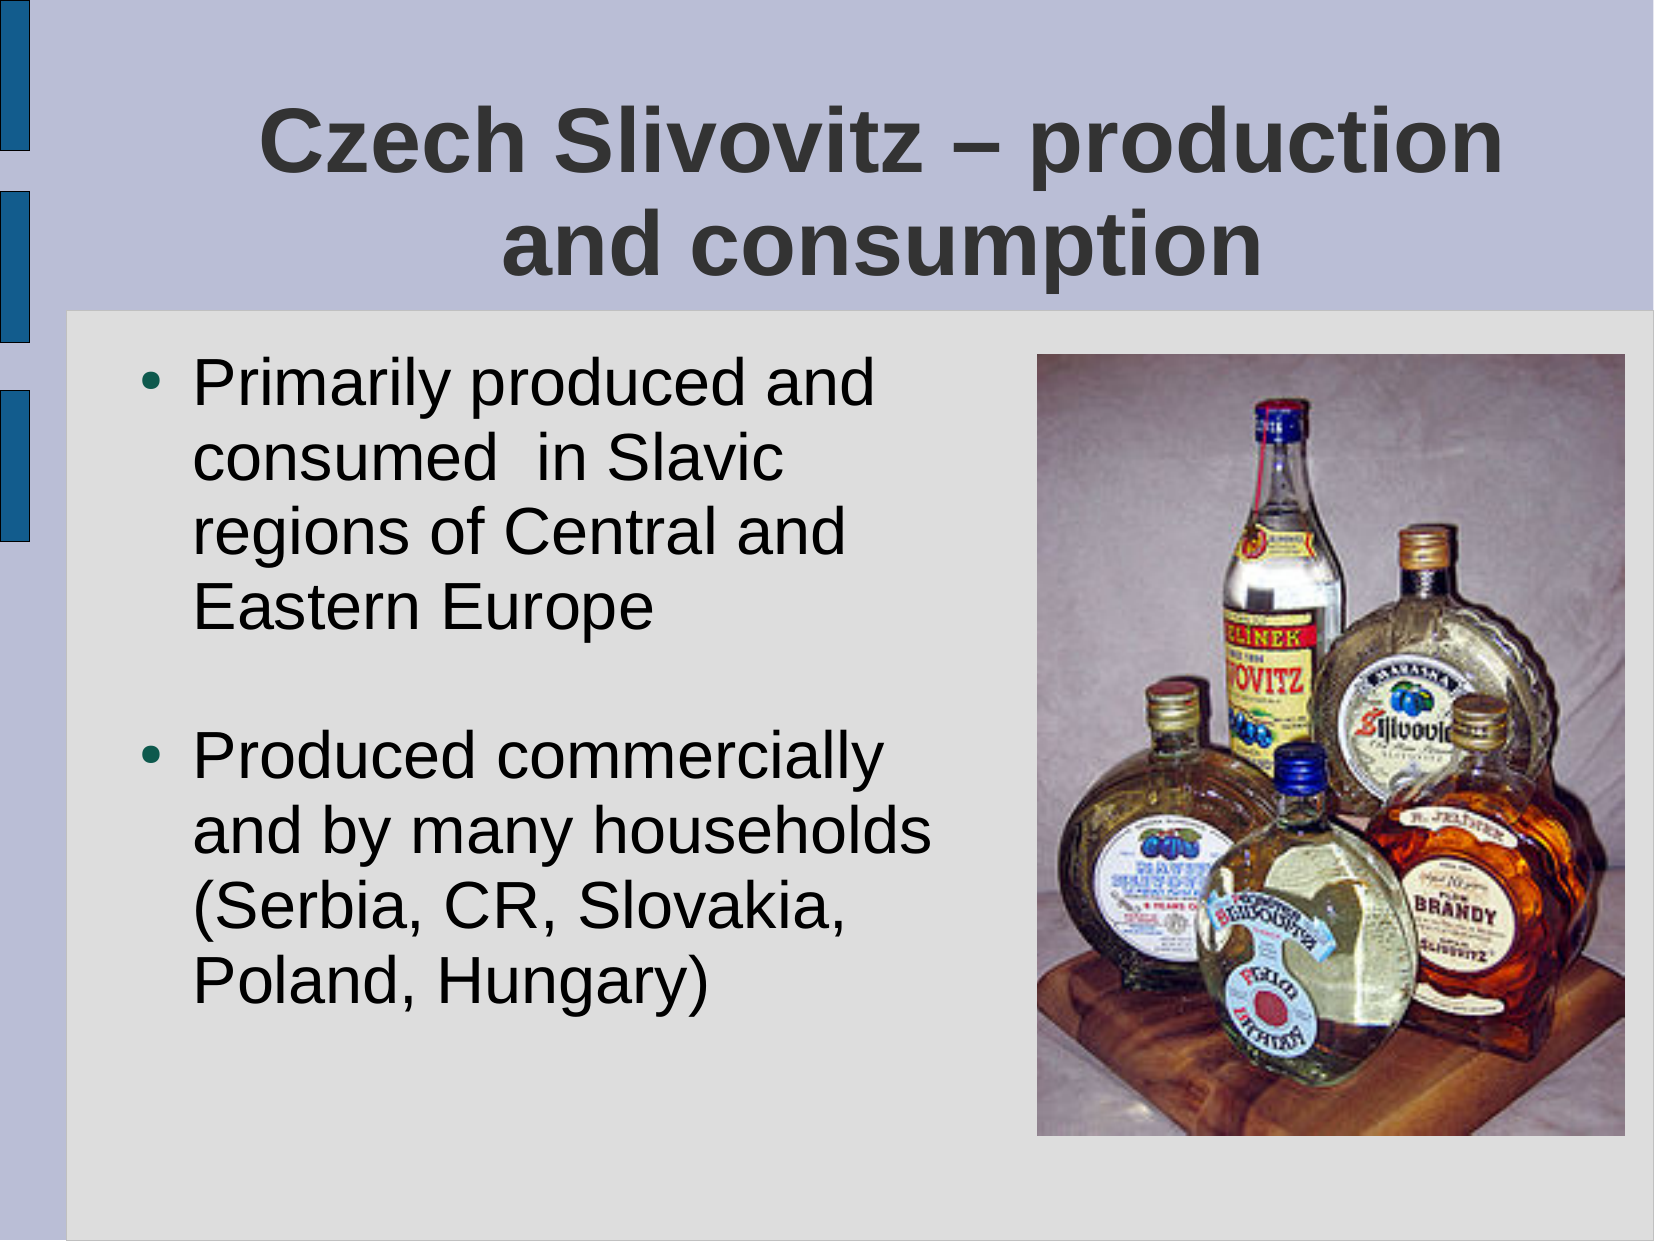

# Czech Slivovitz – production and consumption
Primarily produced and consumed in Slavic regions of Central and Eastern Europe
Produced commercially and by many households (Serbia, CR, Slovakia, Poland, Hungary)